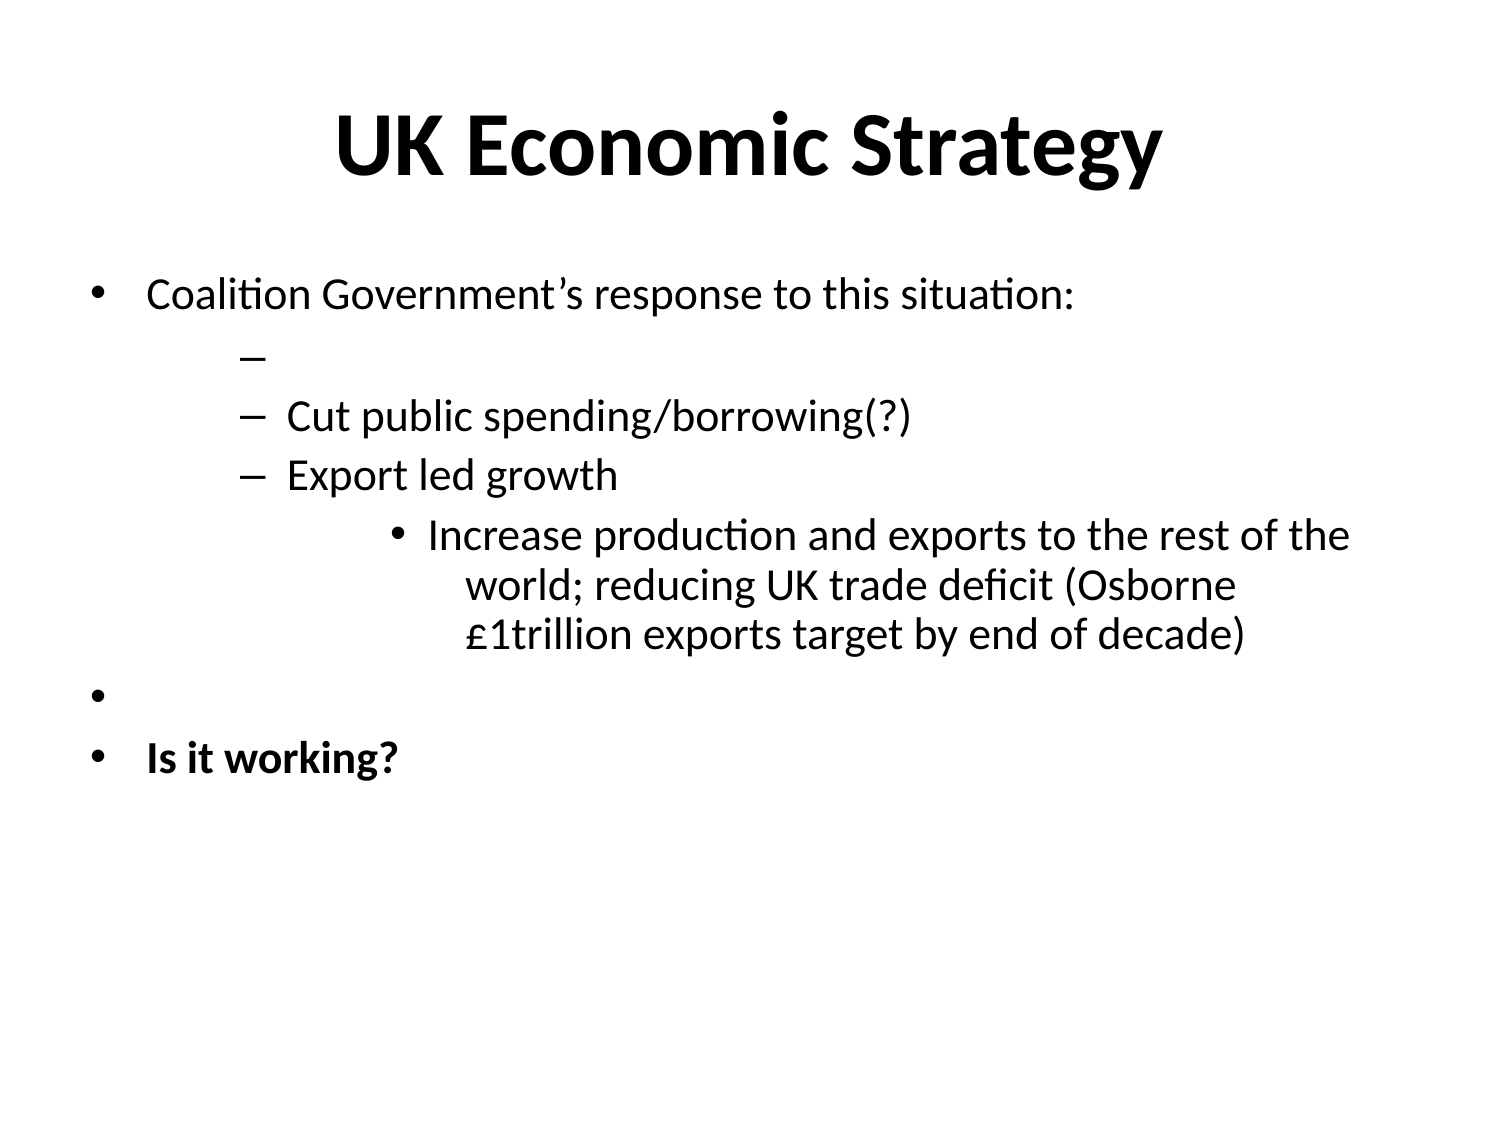

# UK Economic Strategy
Coalition Government’s response to this situation:
Cut public spending/borrowing(?)
Export led growth
Increase production and exports to the rest of the world; reducing UK trade deficit (Osborne £1trillion exports target by end of decade)
Is it working?